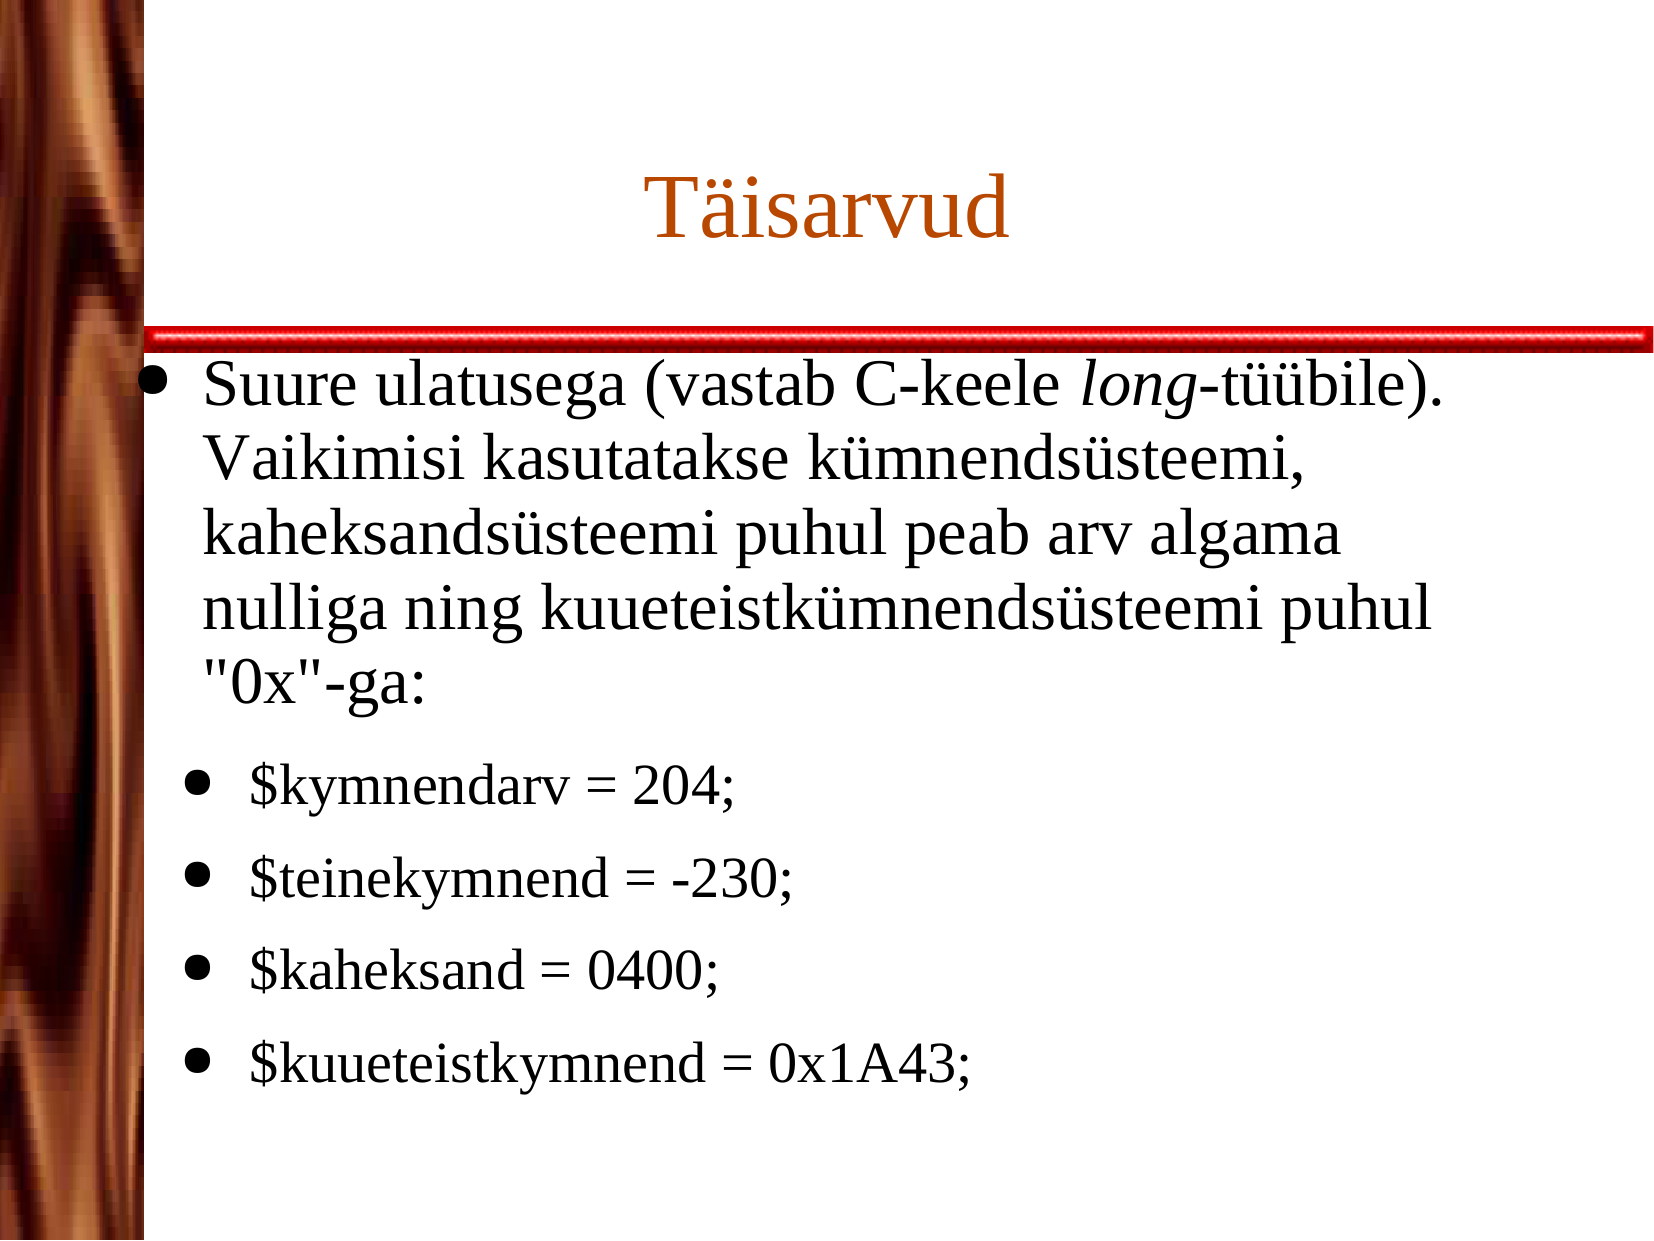

# Täisarvud
Suure ulatusega (vastab C-keele long-tüübile). Vaikimisi kasutatakse kümnendsüsteemi, kaheksandsüsteemi puhul peab arv algama nulliga ning kuueteistkümnendsüsteemi puhul "0x"-ga:
$kymnendarv = 204;
$teinekymnend = -230;
$kaheksand = 0400;
$kuueteistkymnend = 0x1A43;